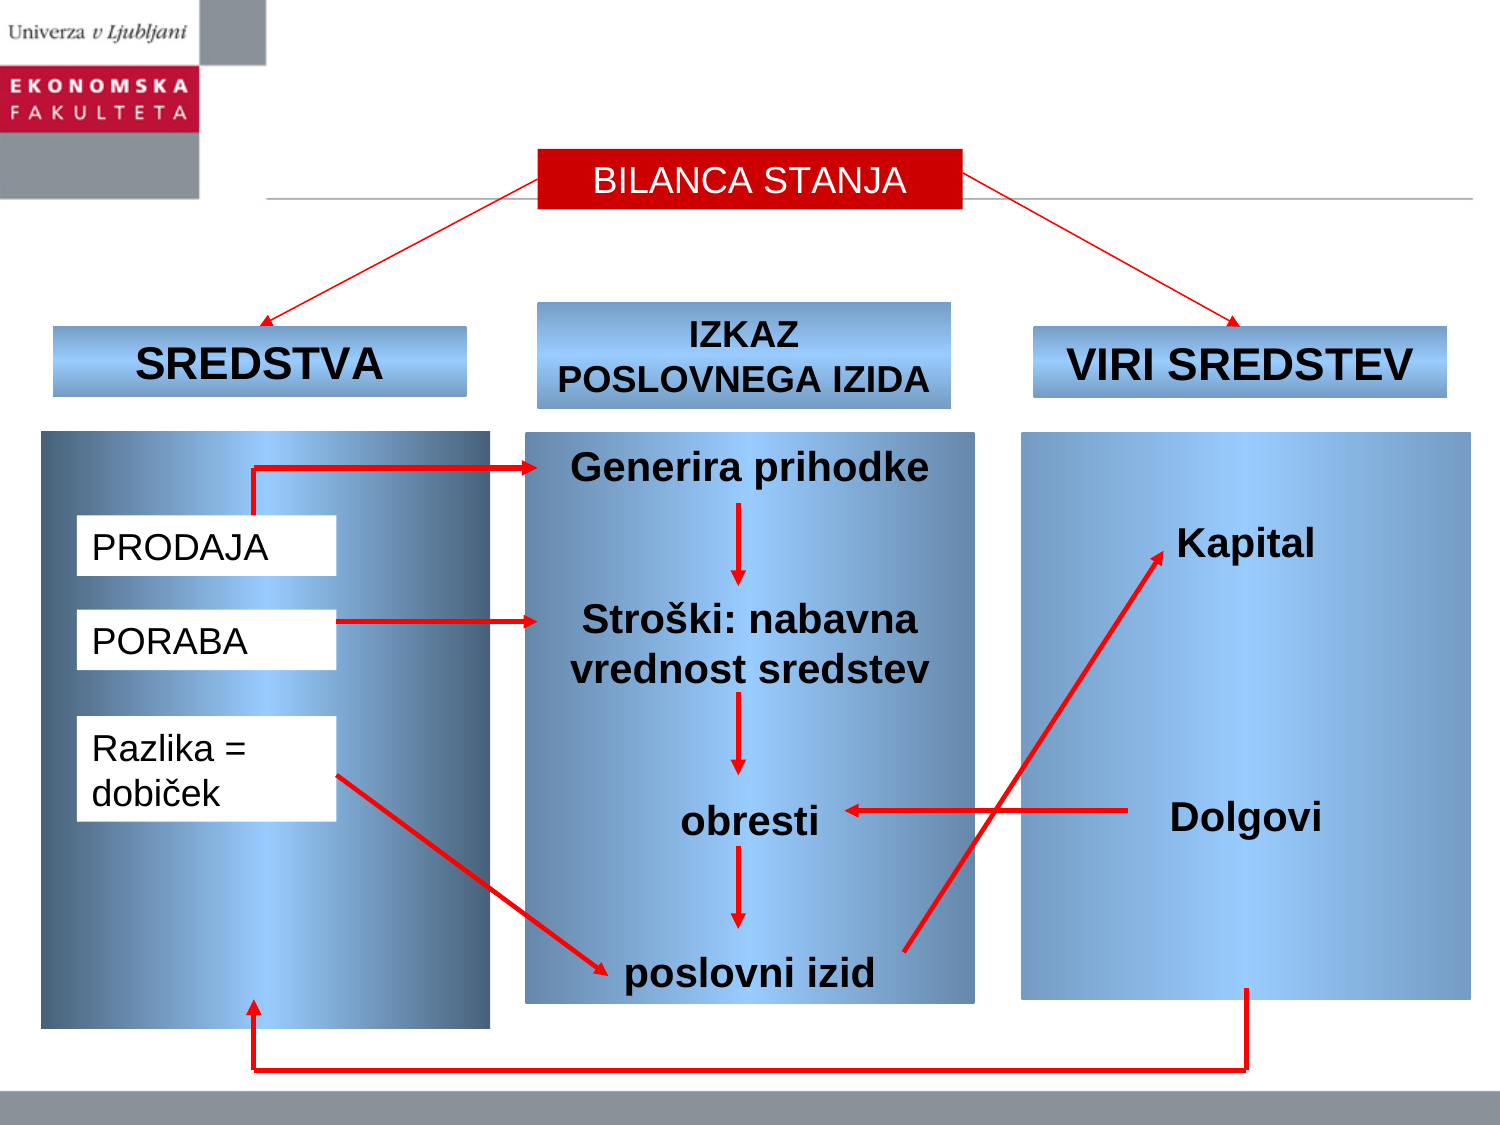

BILANCA STANJA
IZKAZ POSLOVNEGA IZIDA
SREDSTVA
VIRI SREDSTEV
Generira prihodke
Stroški: nabavna vrednost sredstev
obresti
poslovni izid
Kapital
Dolgovi
PRODAJA
PORABA
Razlika = dobiček